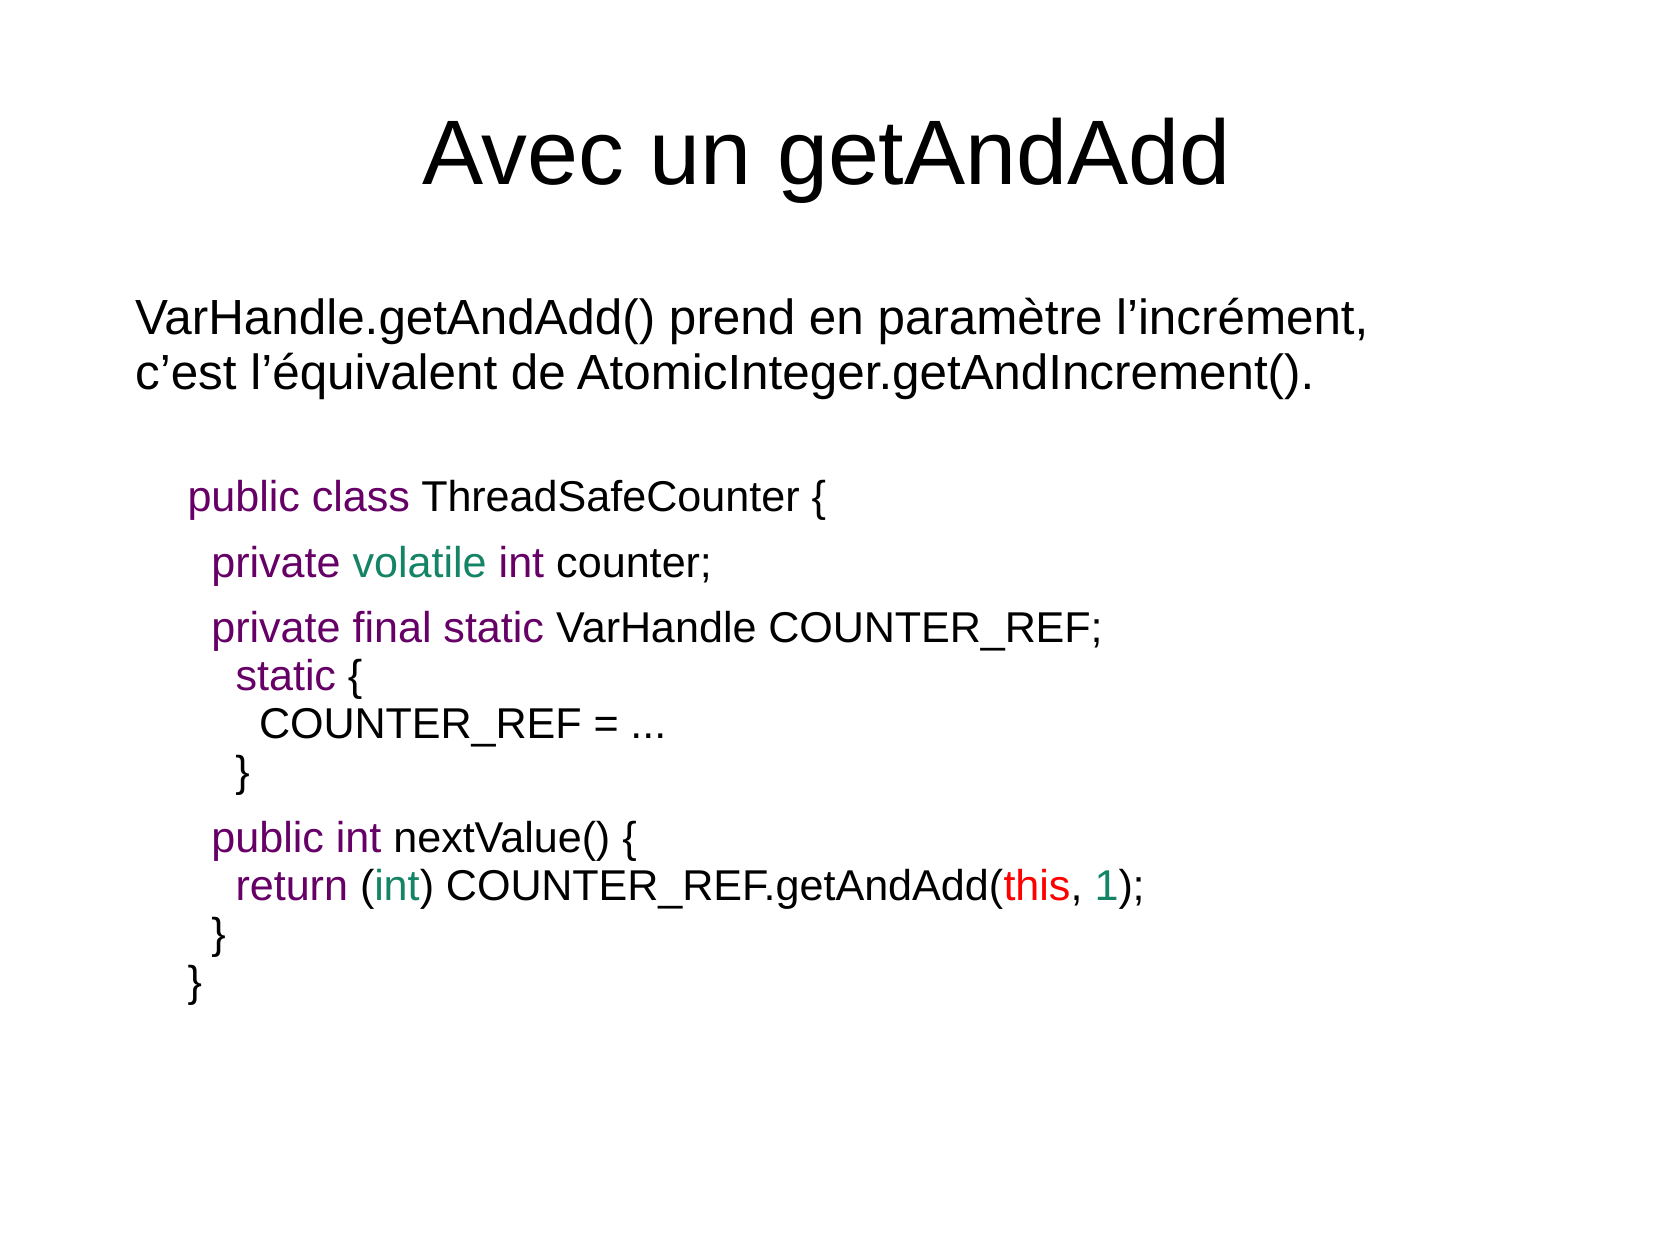

# Avec un getAndAdd
VarHandle.getAndAdd() prend en paramètre l’incrément,
c’est l’équivalent de AtomicInteger.getAndIncrement().
public class ThreadSafeCounter {
 private volatile int counter;
 private final static VarHandle COUNTER_REF;
 static {
 COUNTER_REF = ...
 }
 public int nextValue() {
 return (int) COUNTER_REF.getAndAdd(this, 1);
 }
}